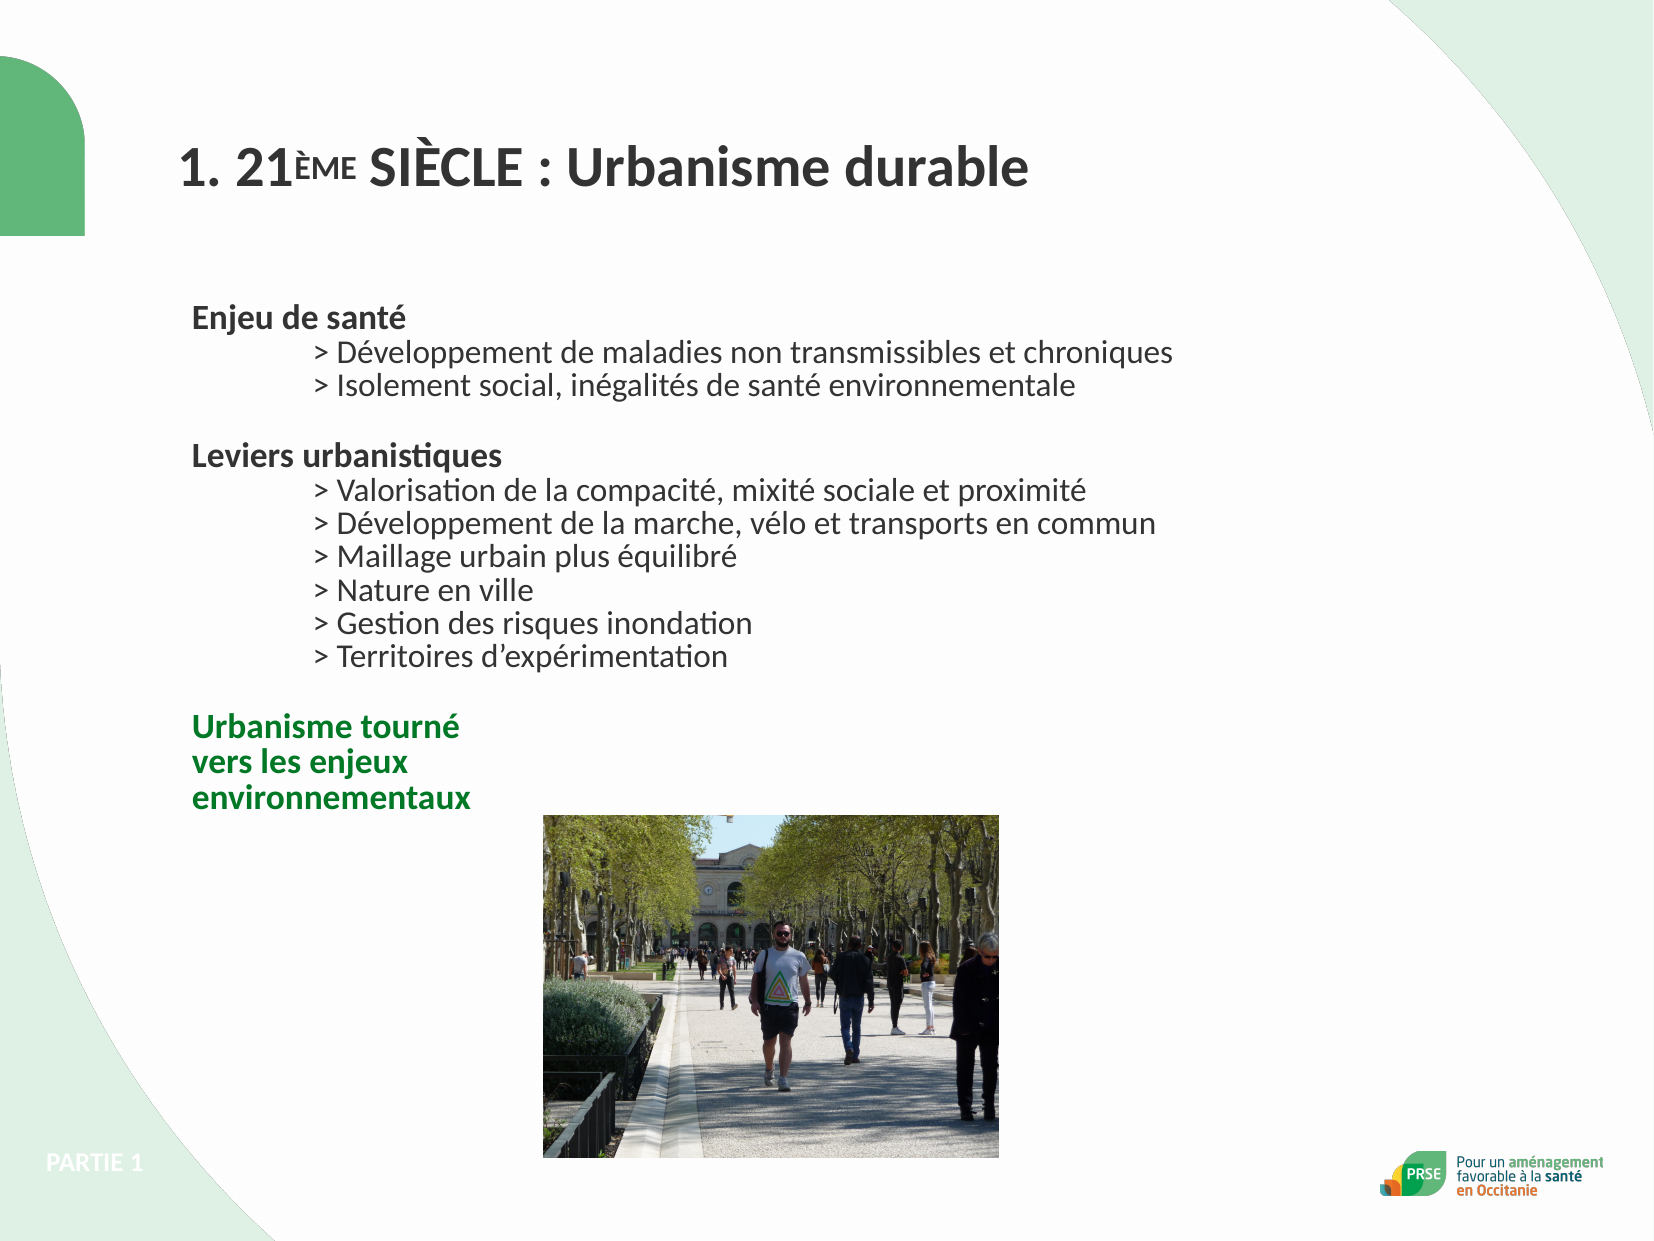

# 1. 21ÈME SIÈCLE : Urbanisme durable
Enjeu de santé
	> Développement de maladies non transmissibles et chroniques
	> Isolement social, inégalités de santé environnementale
Leviers urbanistiques
	> Valorisation de la compacité, mixité sociale et proximité
	> Développement de la marche, vélo et transports en commun
	> Maillage urbain plus équilibré
	> Nature en ville
	> Gestion des risques inondation
	> Territoires d’expérimentation
Urbanisme tourné
vers les enjeux
environnementaux
PARTIE 1